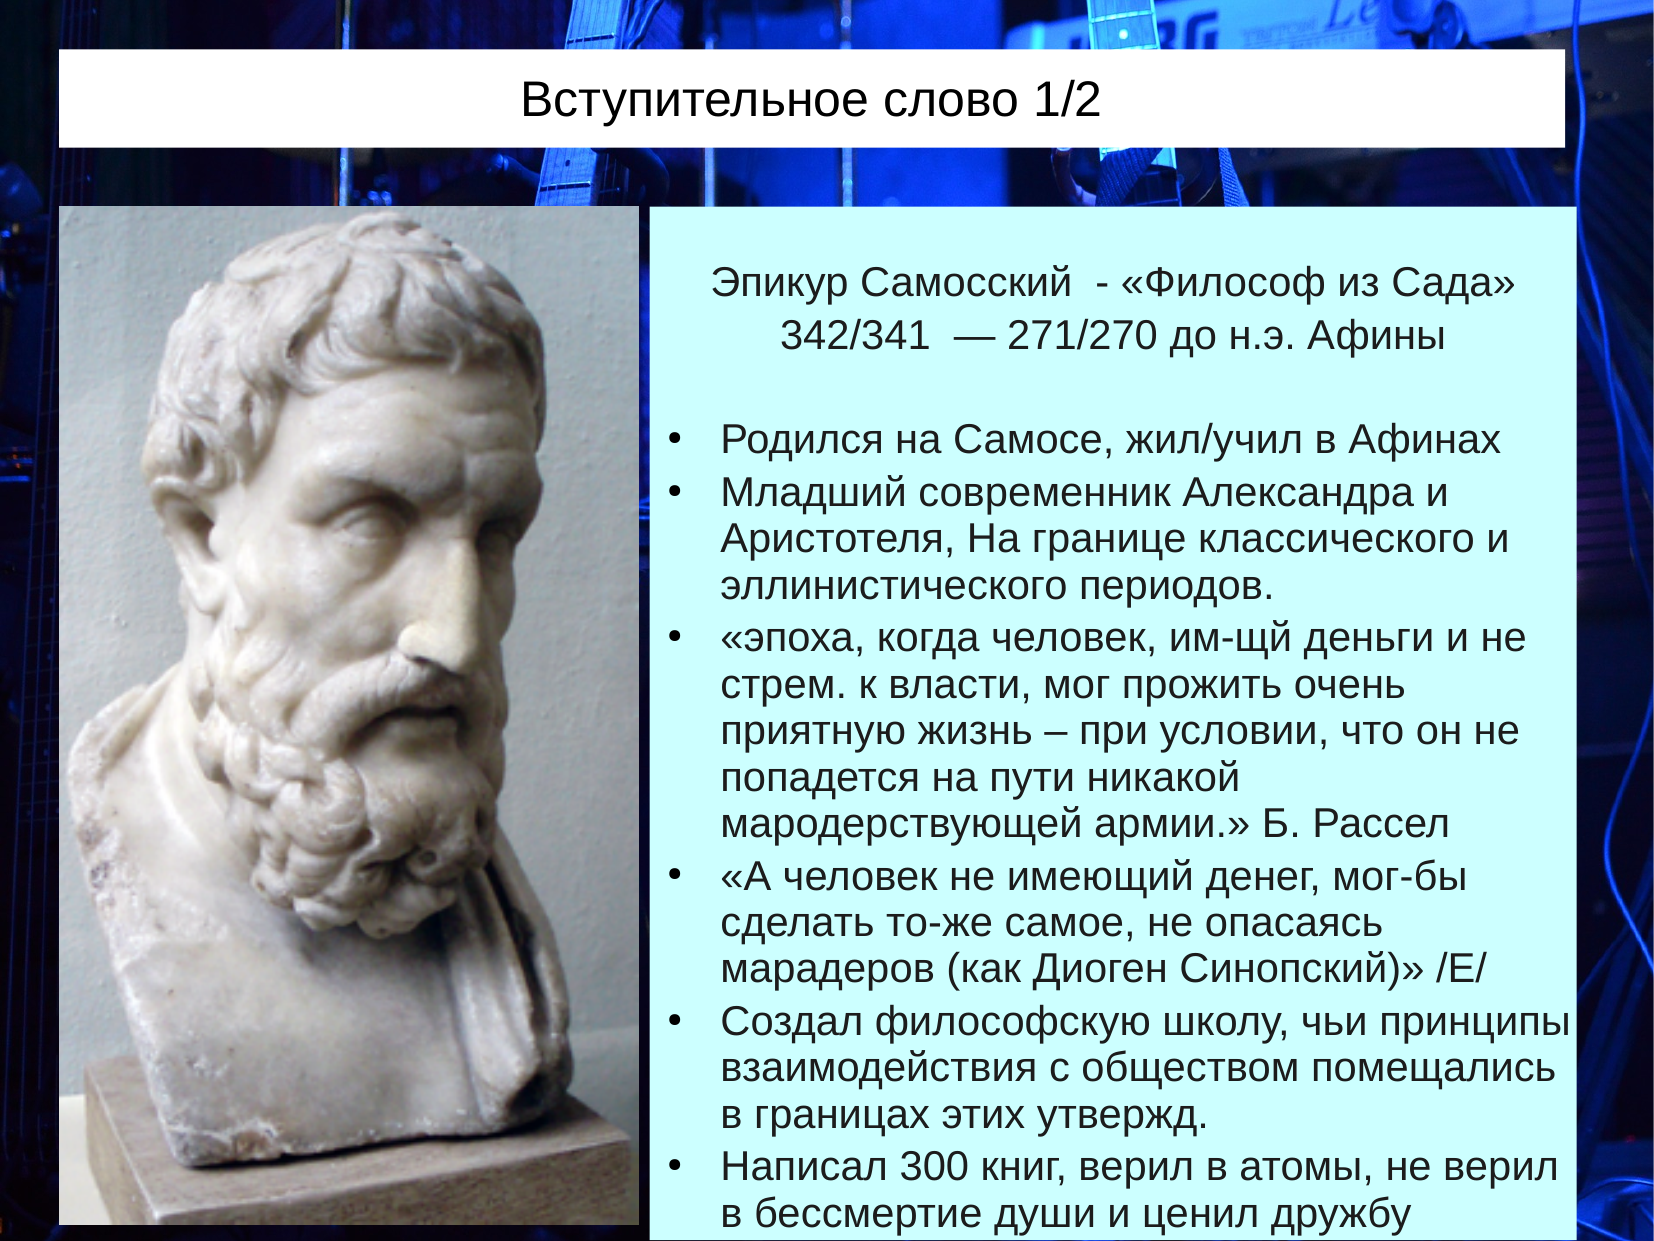

# Вступительное слово 1/2
Эпикур Самосский - «Философ из Сада»
342/341 — 271/270 до н.э. Афины
Родился на Самосе, жил/учил в Афинах
Младший современник Александра и Аристотеля, На границе классического и эллинистического периодов.
«эпоха, когда человек, им-щй деньги и не стрем. к власти, мог прожить очень приятную жизнь – при условии, что он не попадется на пути никакой мародерствующей армии.» Б. Рассел
«А человек не имеющий денег, мог-бы сделать то-же самое, не опасаясь марадеров (как Диоген Синопский)» /Е/
Создал философскую школу, чьи принципы взаимодействия с обществом помещались в границах этих утвержд.
Написал 300 книг, верил в атомы, не верил в бессмертие души и ценил дружбу